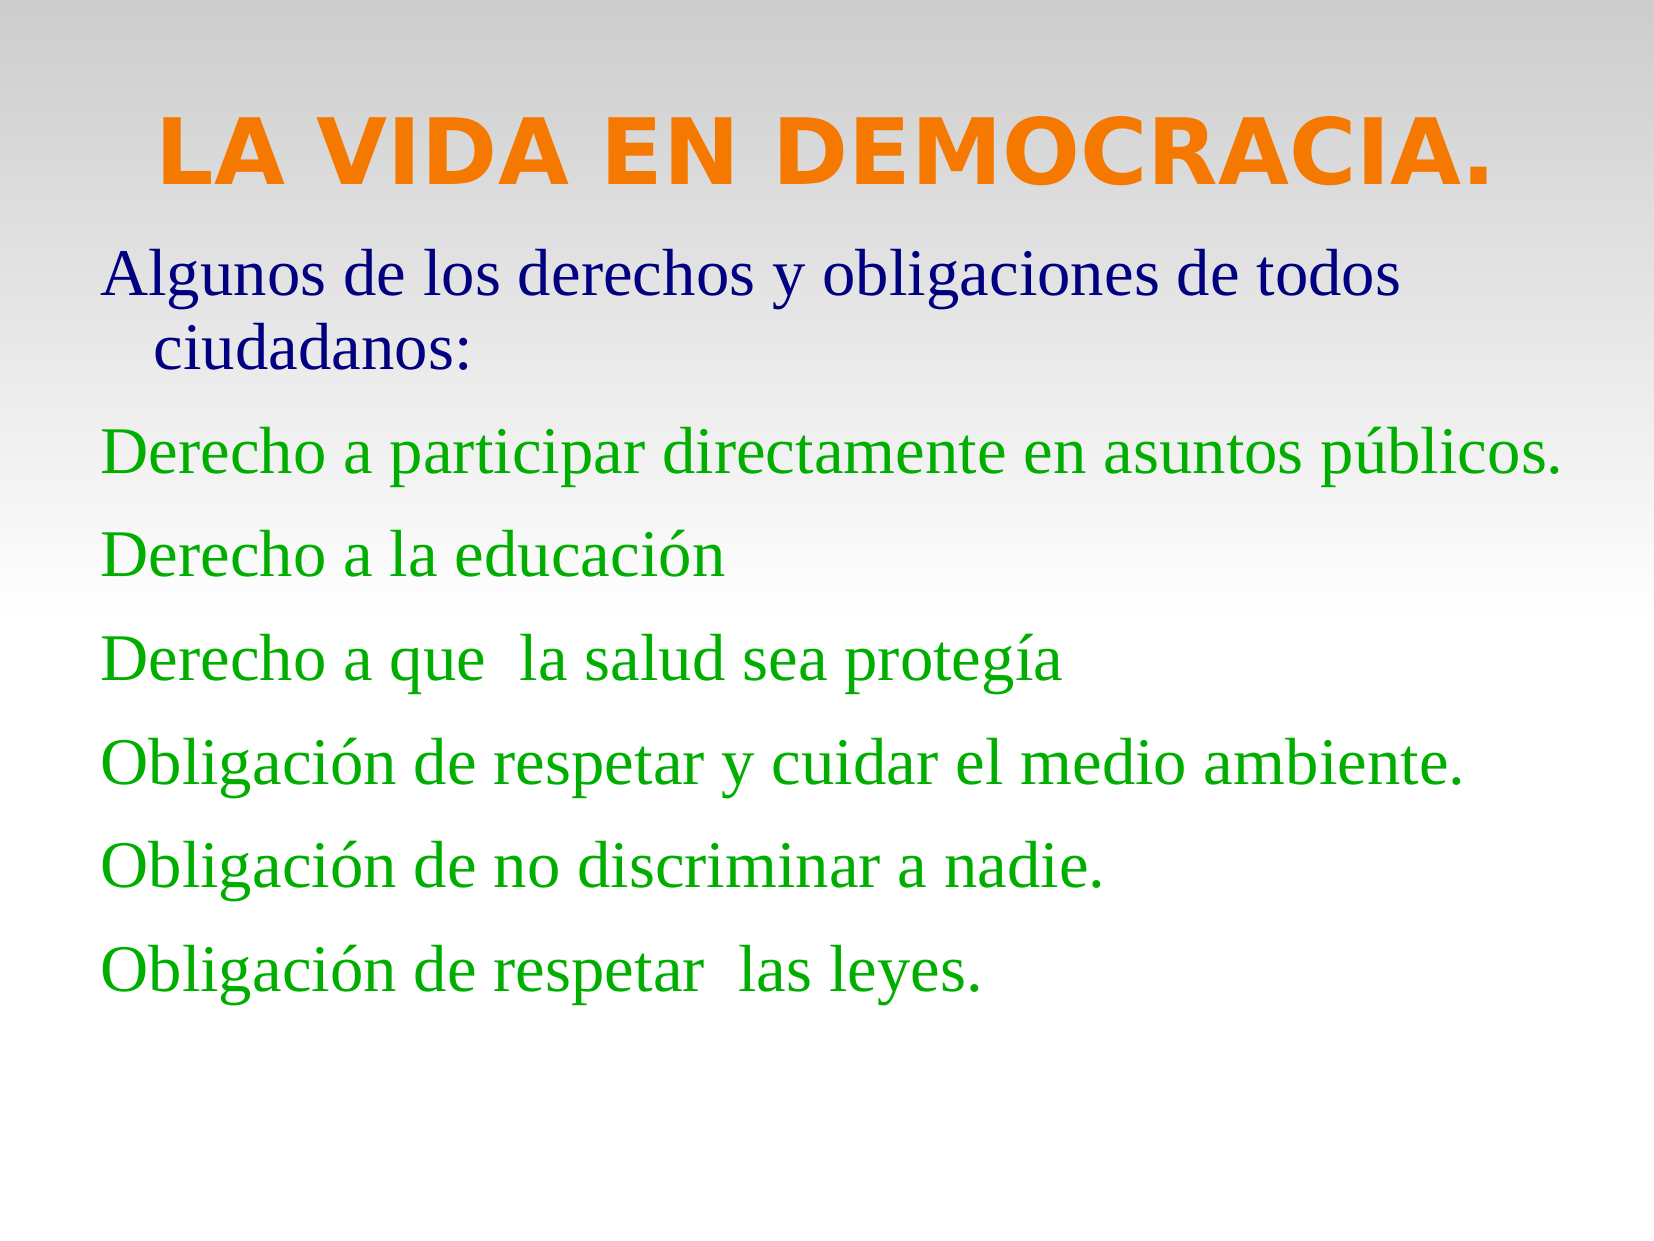

# LA VIDA EN DEMOCRACIA.
Algunos de los derechos y obligaciones de todos ciudadanos:
Derecho a participar directamente en asuntos públicos.
Derecho a la educación
Derecho a que la salud sea protegía
Obligación de respetar y cuidar el medio ambiente.
Obligación de no discriminar a nadie.
Obligación de respetar las leyes.